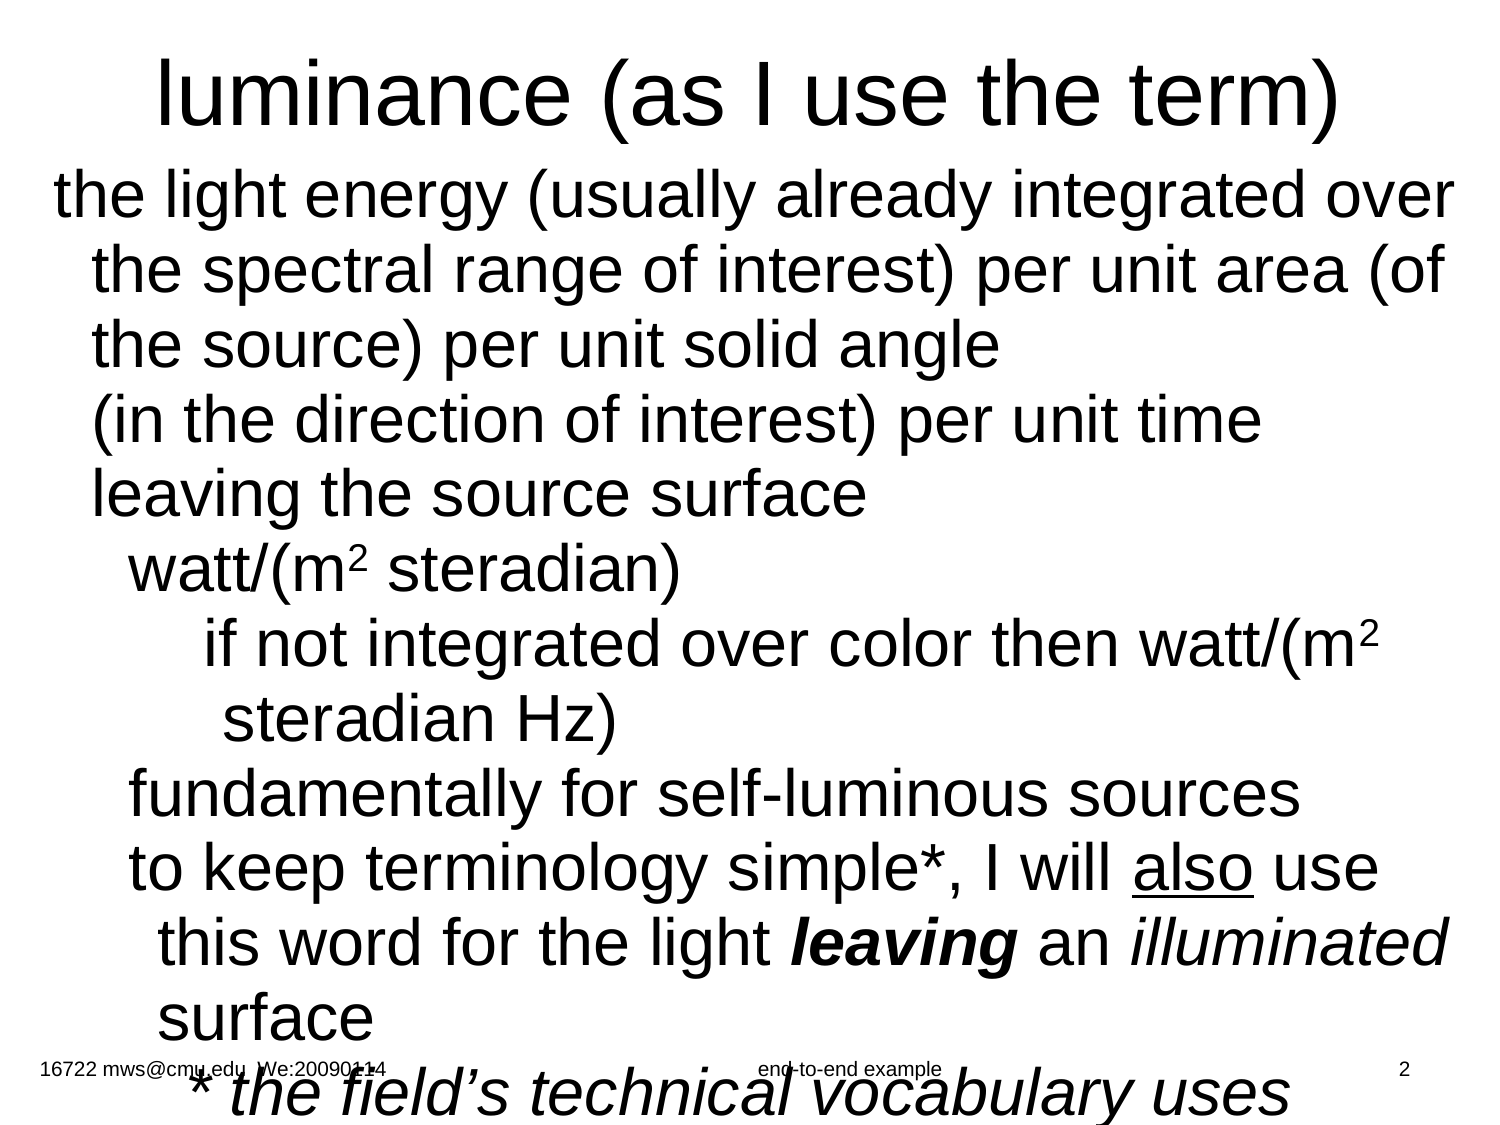

# luminance (as I use the term)
 the light energy (usually already integrated over the spectral range of interest) per unit area (of the source) per unit solid angle
(in the direction of interest) per unit time leaving the source surface
 watt/(m2 steradian)
 if not integrated over color then watt/(m2 steradian Hz)
 fundamentally for self-luminous sources
 to keep terminology simple*, I will also use this word for the light leaving an illuminated surface
* the field’s technical vocabulary uses many narrowly defined terms for light energy in different contexts
16722 mws@cmu.edu We:20090114
end-to-end example
2